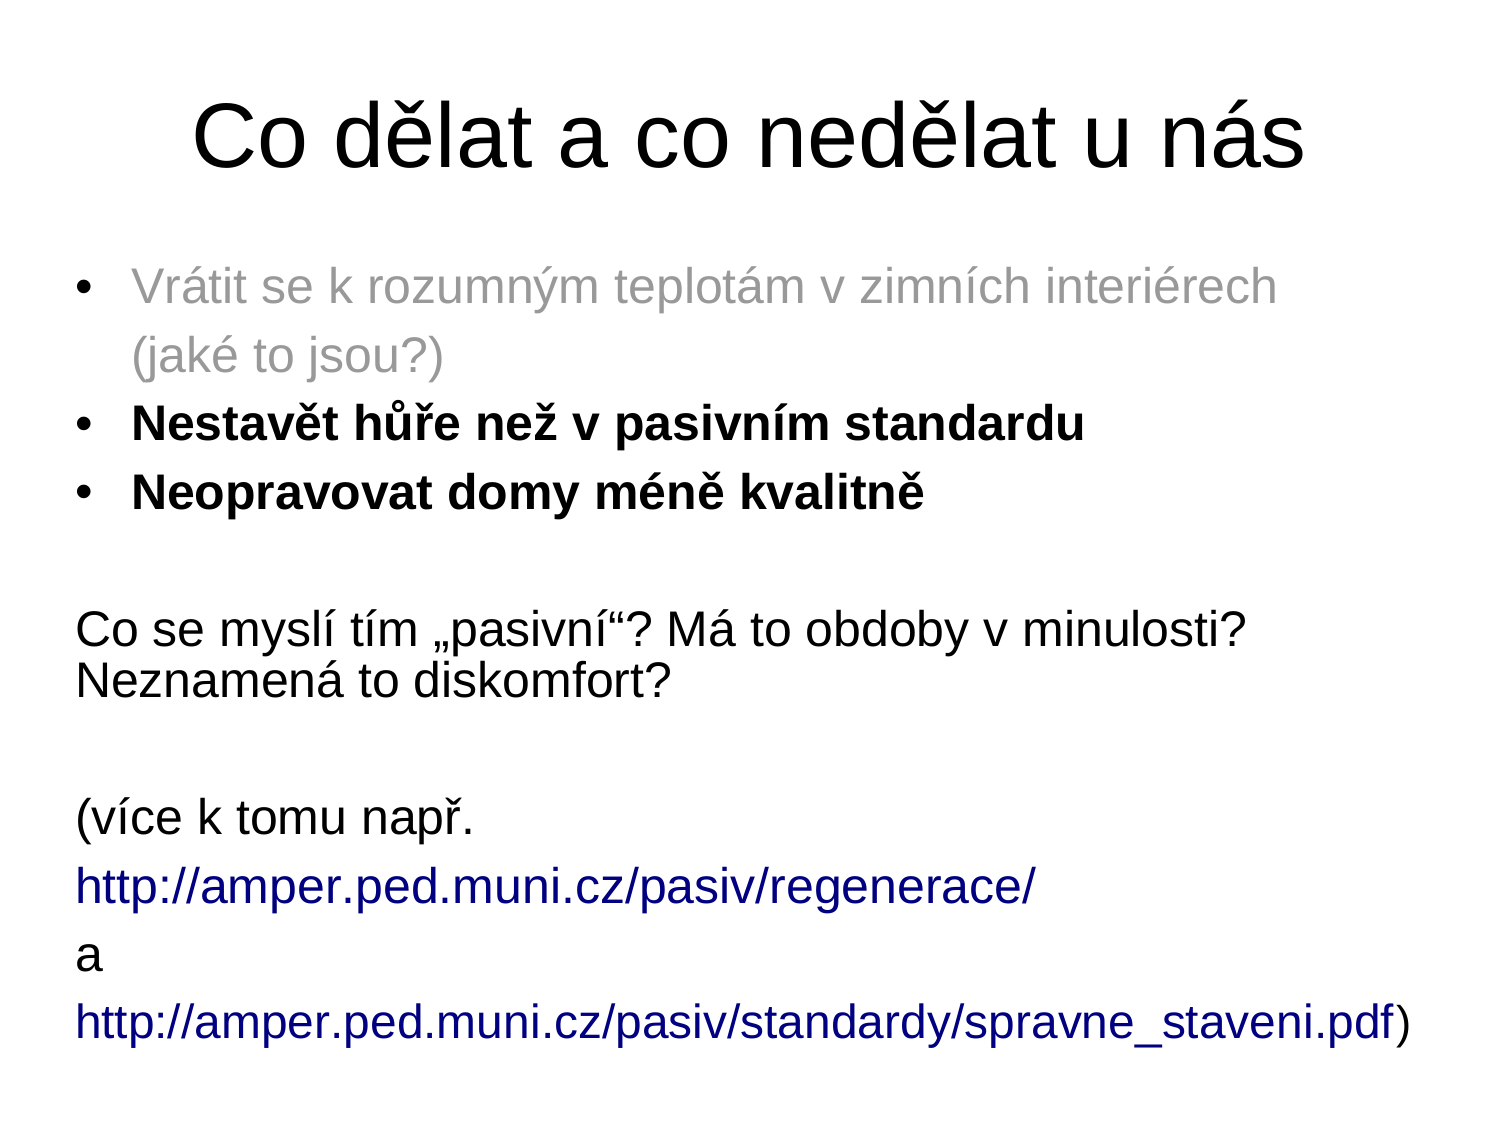

# Co dělat a co nedělat u nás
Vrátit se k rozumným teplotám v zimních interiérech
(jaké to jsou?)
Nestavět hůře než v pasivním standardu
Neopravovat domy méně kvalitně
Co se myslí tím „pasivní“? Má to obdoby v minulosti? Neznamená to diskomfort?
(více k tomu např.
http://amper.ped.muni.cz/pasiv/regenerace/
a
http://amper.ped.muni.cz/pasiv/standardy/spravne_staveni.pdf)